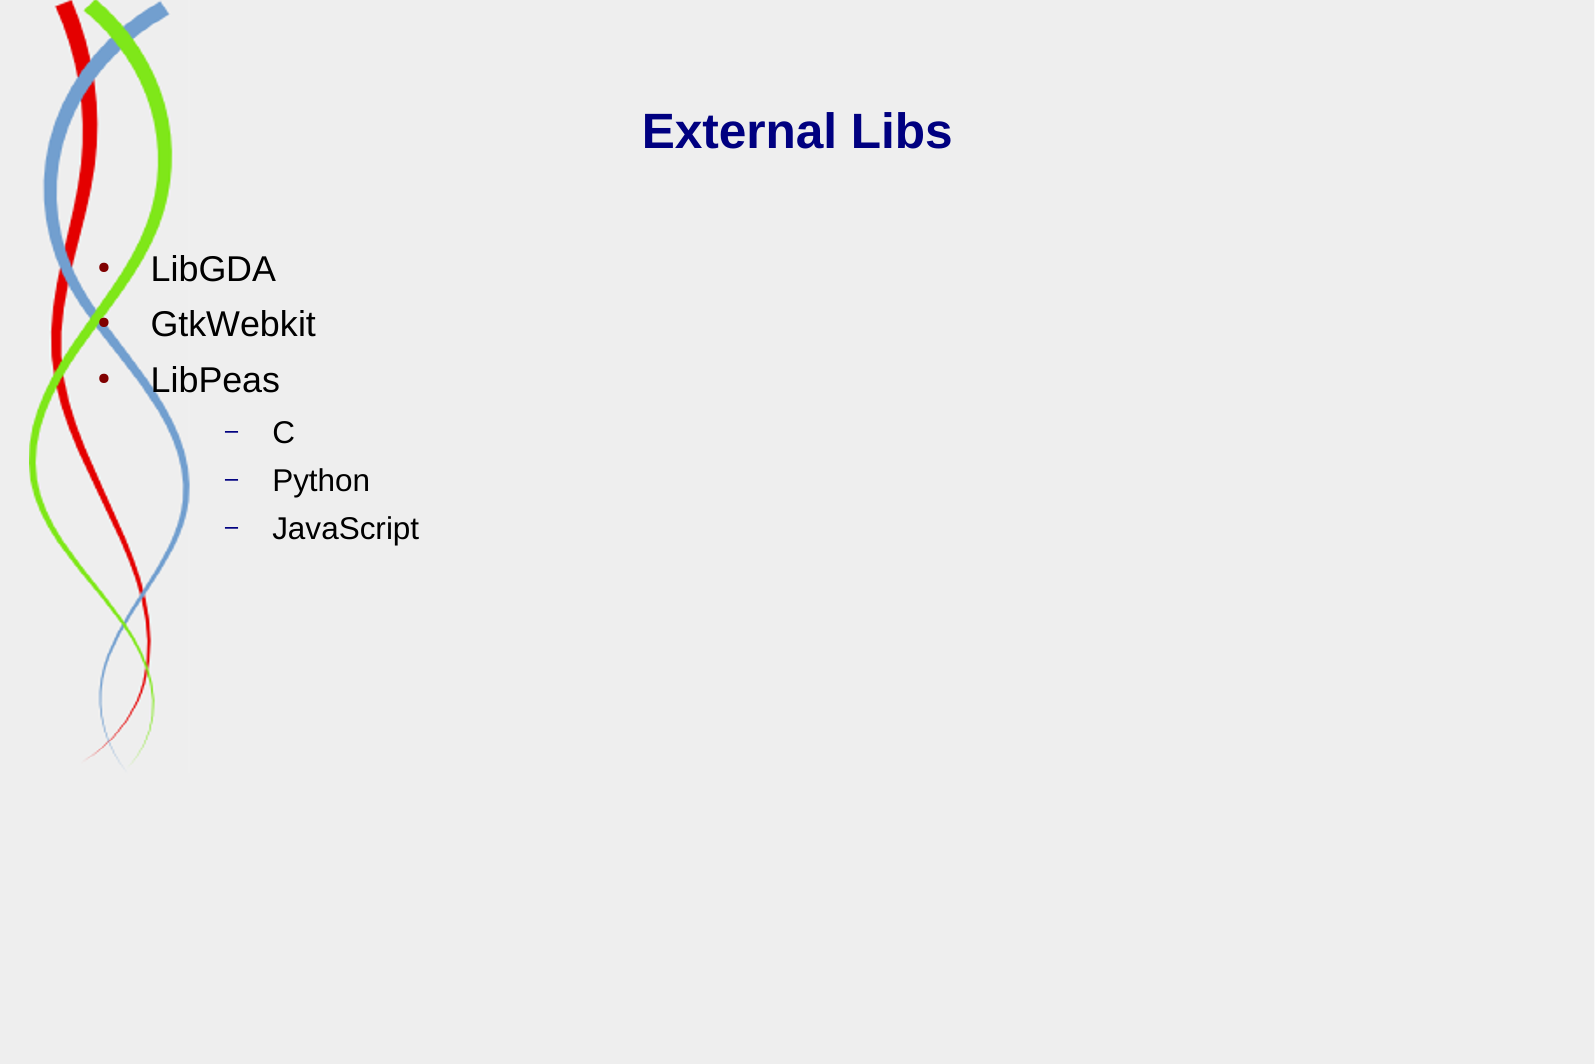

# External Libs
LibGDA
GtkWebkit
LibPeas
C
Python
JavaScript